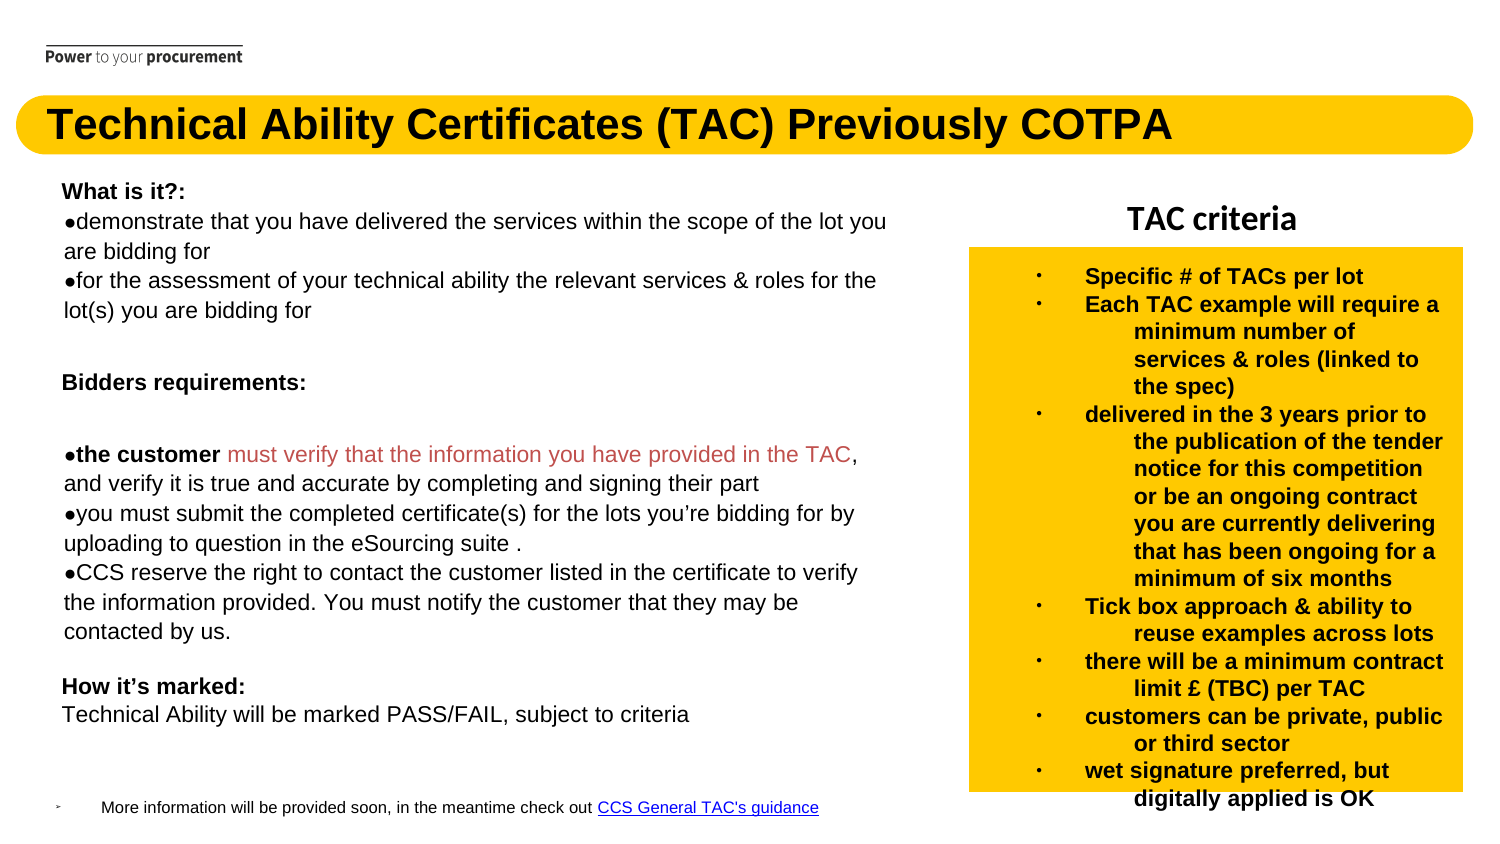

# Technical Ability Certificates (TAC) Previously COTPA
What is it?:
●demonstrate that you have delivered the services within the scope of the lot you are bidding for
●for the assessment of your technical ability the relevant services & roles for the lot(s) you are bidding for
Bidders requirements:
●the customer must verify that the information you have provided in the TAC, and verify it is true and accurate by completing and signing their part
●you must submit the completed certificate(s) for the lots you’re bidding for by uploading to question in the eSourcing suite .
●CCS reserve the right to contact the customer listed in the certificate to verify the information provided. You must notify the customer that they may be contacted by us.
How it’s marked:
Technical Ability will be marked PASS/FAIL, subject to criteria
TAC criteria
Specific # of TACs per lot
Each TAC example will require a minimum number of services & roles (linked to the spec)
delivered in the 3 years prior to the publication of the tender notice for this competition or be an ongoing contract you are currently delivering that has been ongoing for a minimum of six months
Tick box approach & ability to reuse examples across lots
there will be a minimum contract limit £ (TBC) per TAC
customers can be private, public or third sector
wet signature preferred, but digitally applied is OK
More information will be provided soon, in the meantime check out CCS General TAC's guidance